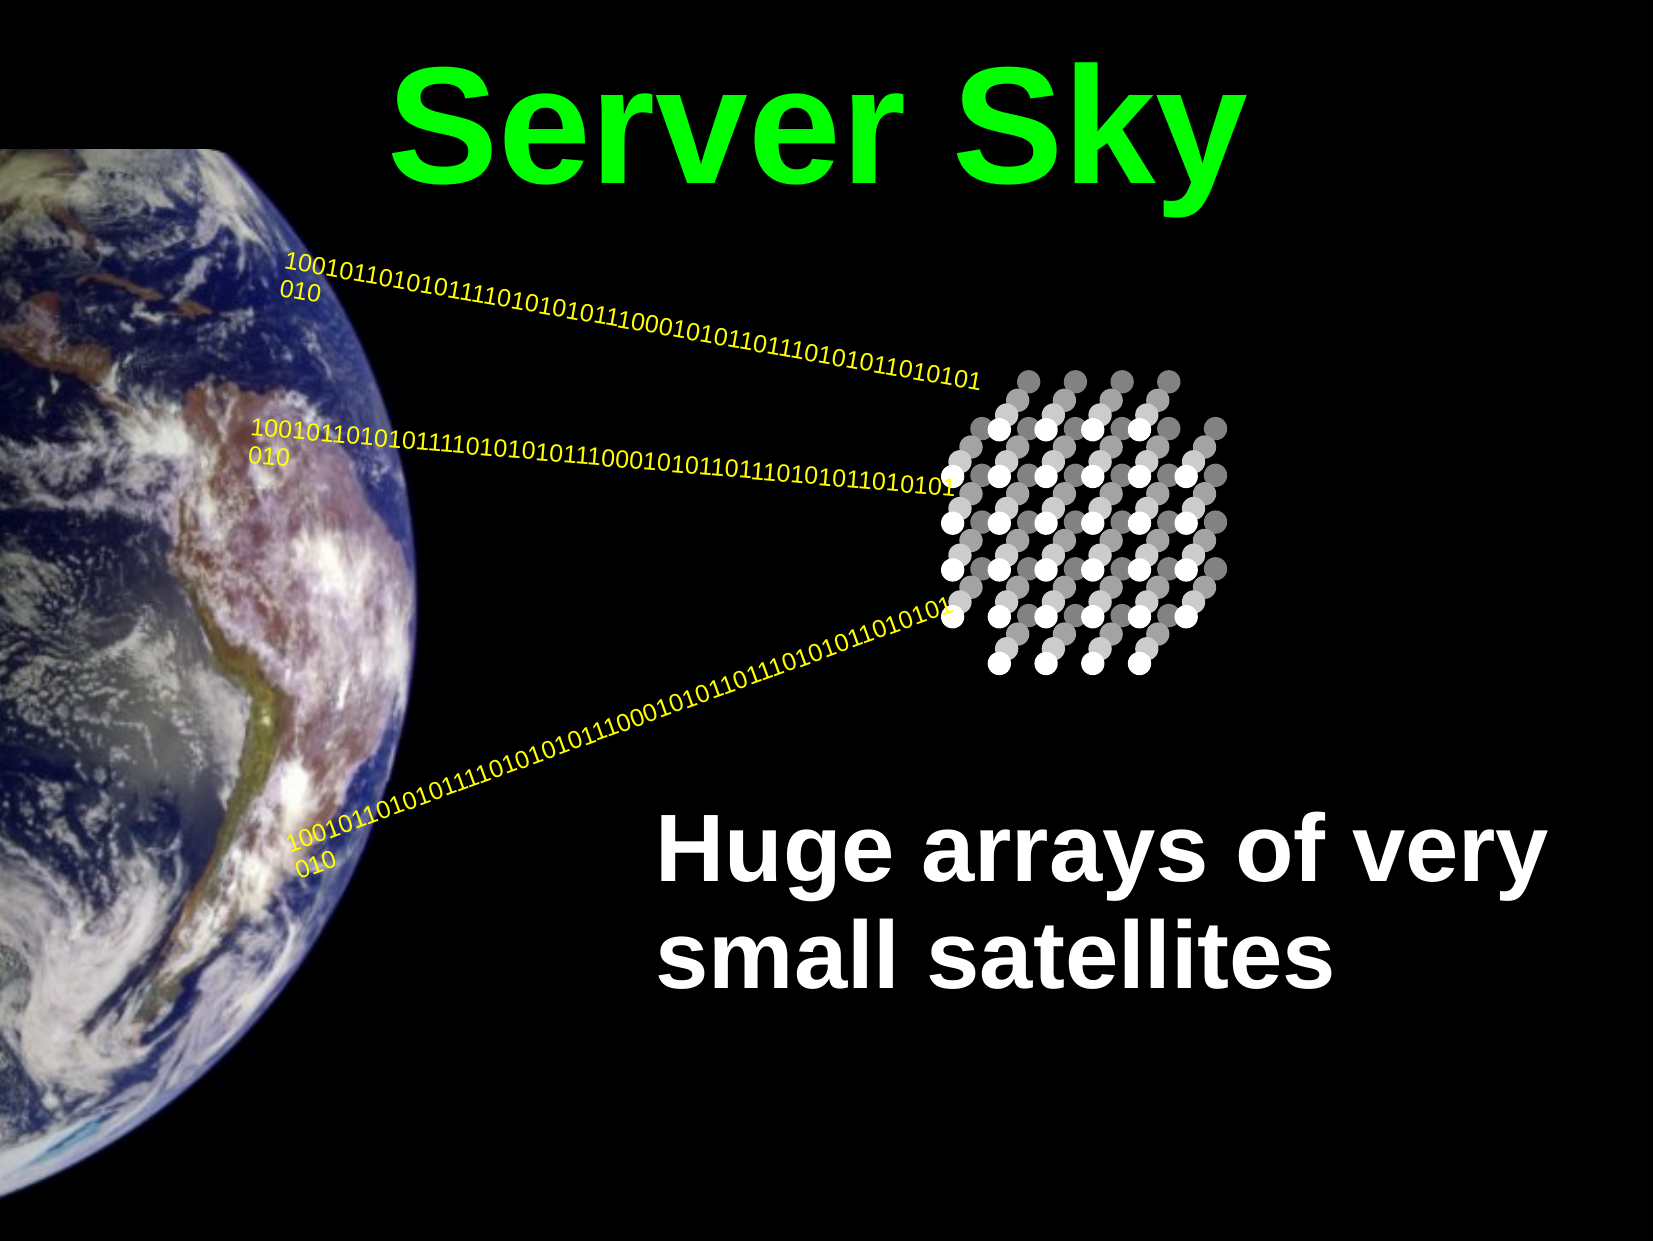

# Server Sky
1001011010101111010101011100010101101110101011010101010
1001011010101111010101011100010101101110101011010101010
1001011010101111010101011100010101101110101011010101010
Huge arrays of very small satellites